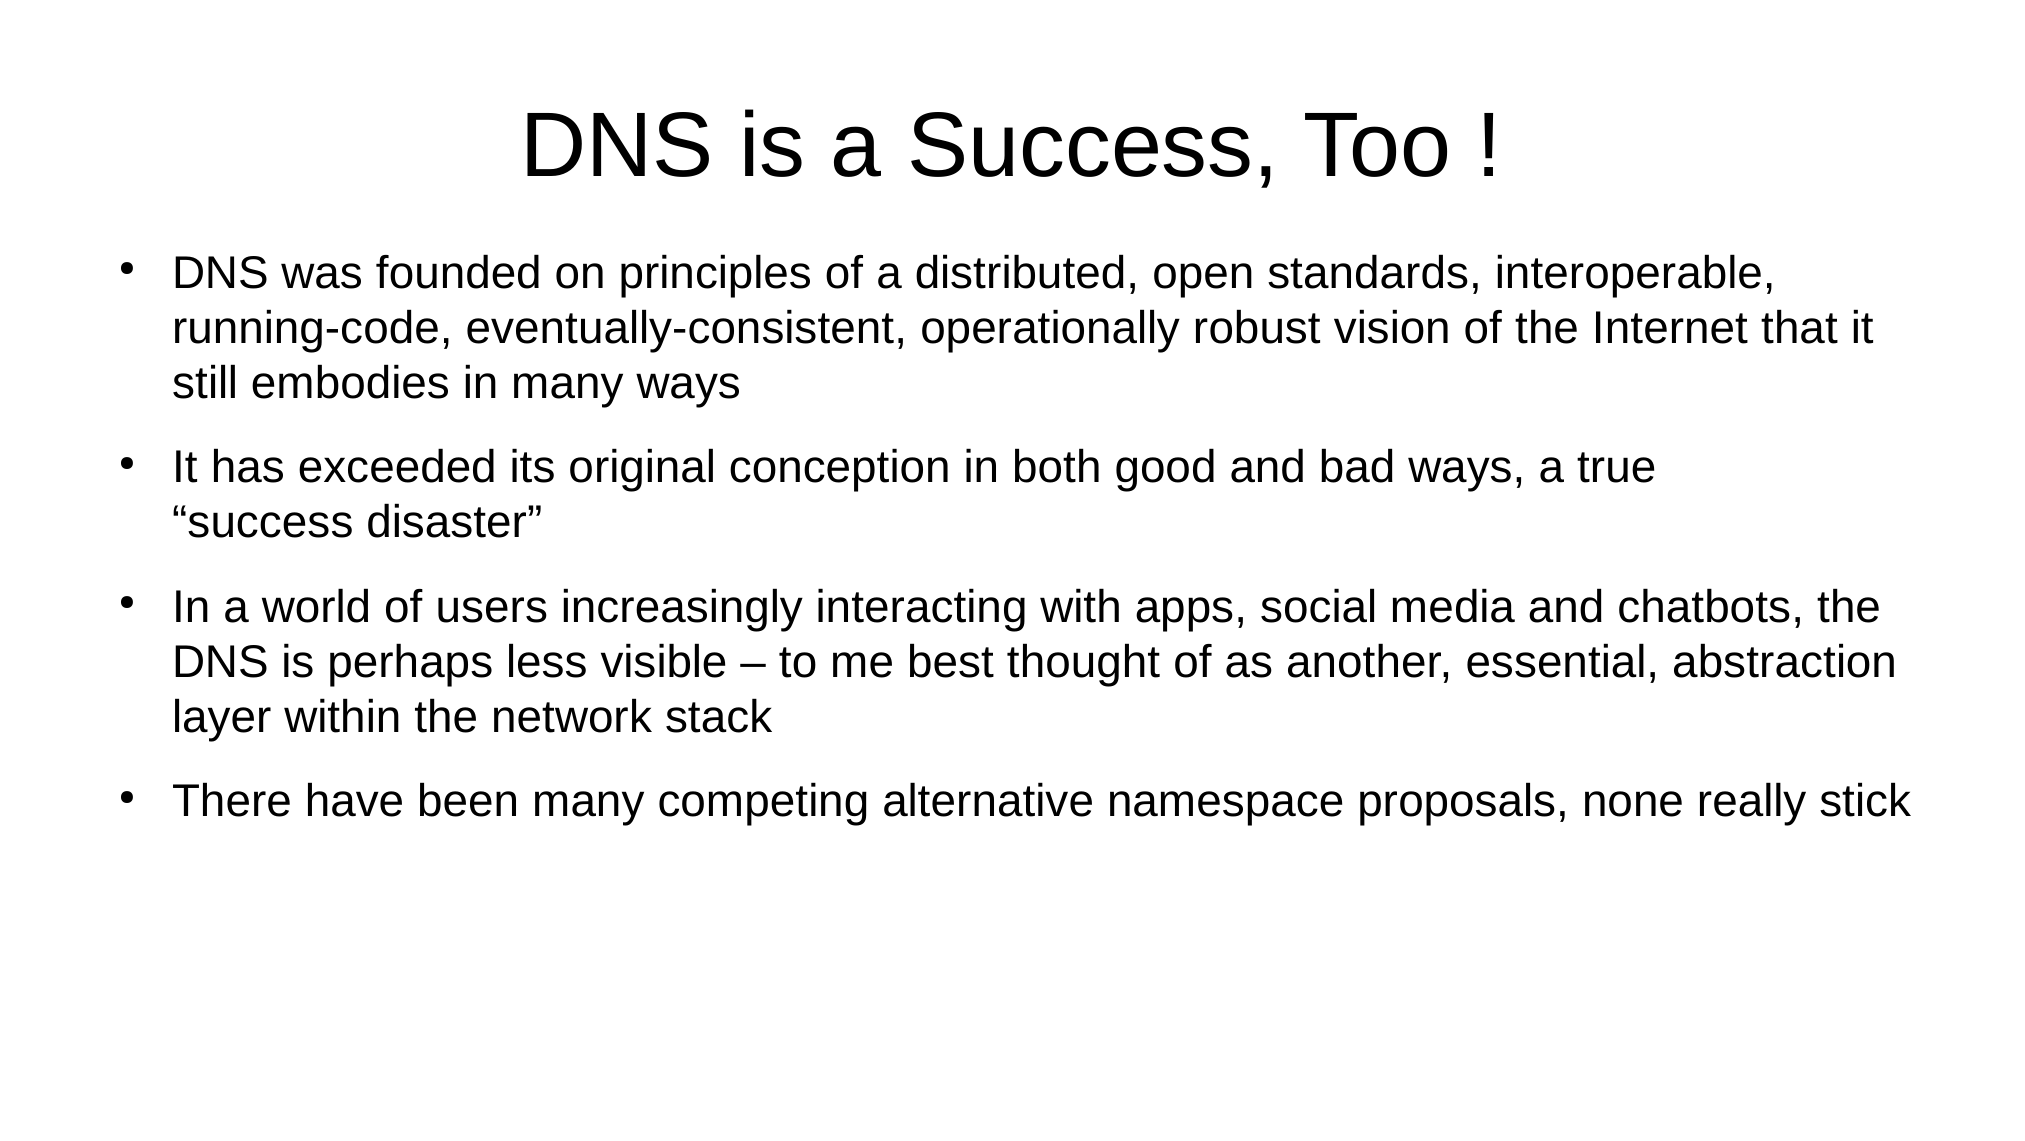

# DNS is a Success, Too !
DNS was founded on principles of a distributed, open standards, interoperable, running-code, eventually-consistent, operationally robust vision of the Internet that it still embodies in many ways
It has exceeded its original conception in both good and bad ways, a true
“success disaster”
In a world of users increasingly interacting with apps, social media and chatbots, the DNS is perhaps less visible – to me best thought of as another, essential, abstraction layer within the network stack
There have been many competing alternative namespace proposals, none really stick